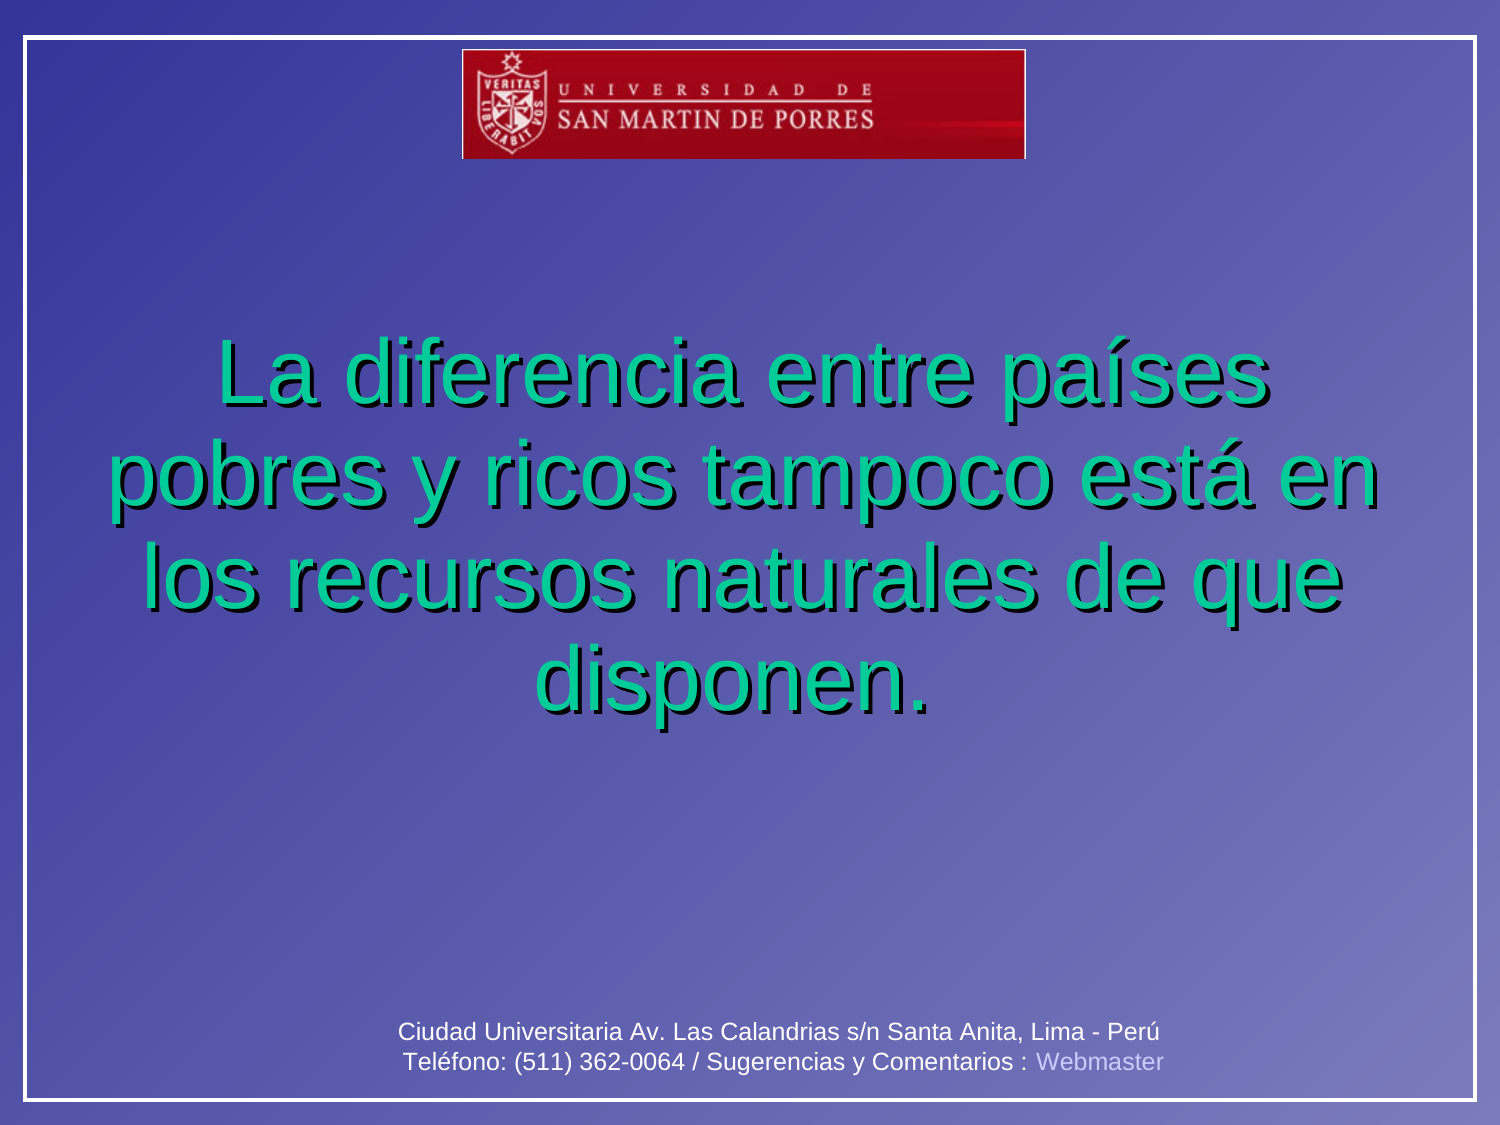

# La diferencia entre países pobres y ricos tampoco está en los recursos naturales de que disponen.